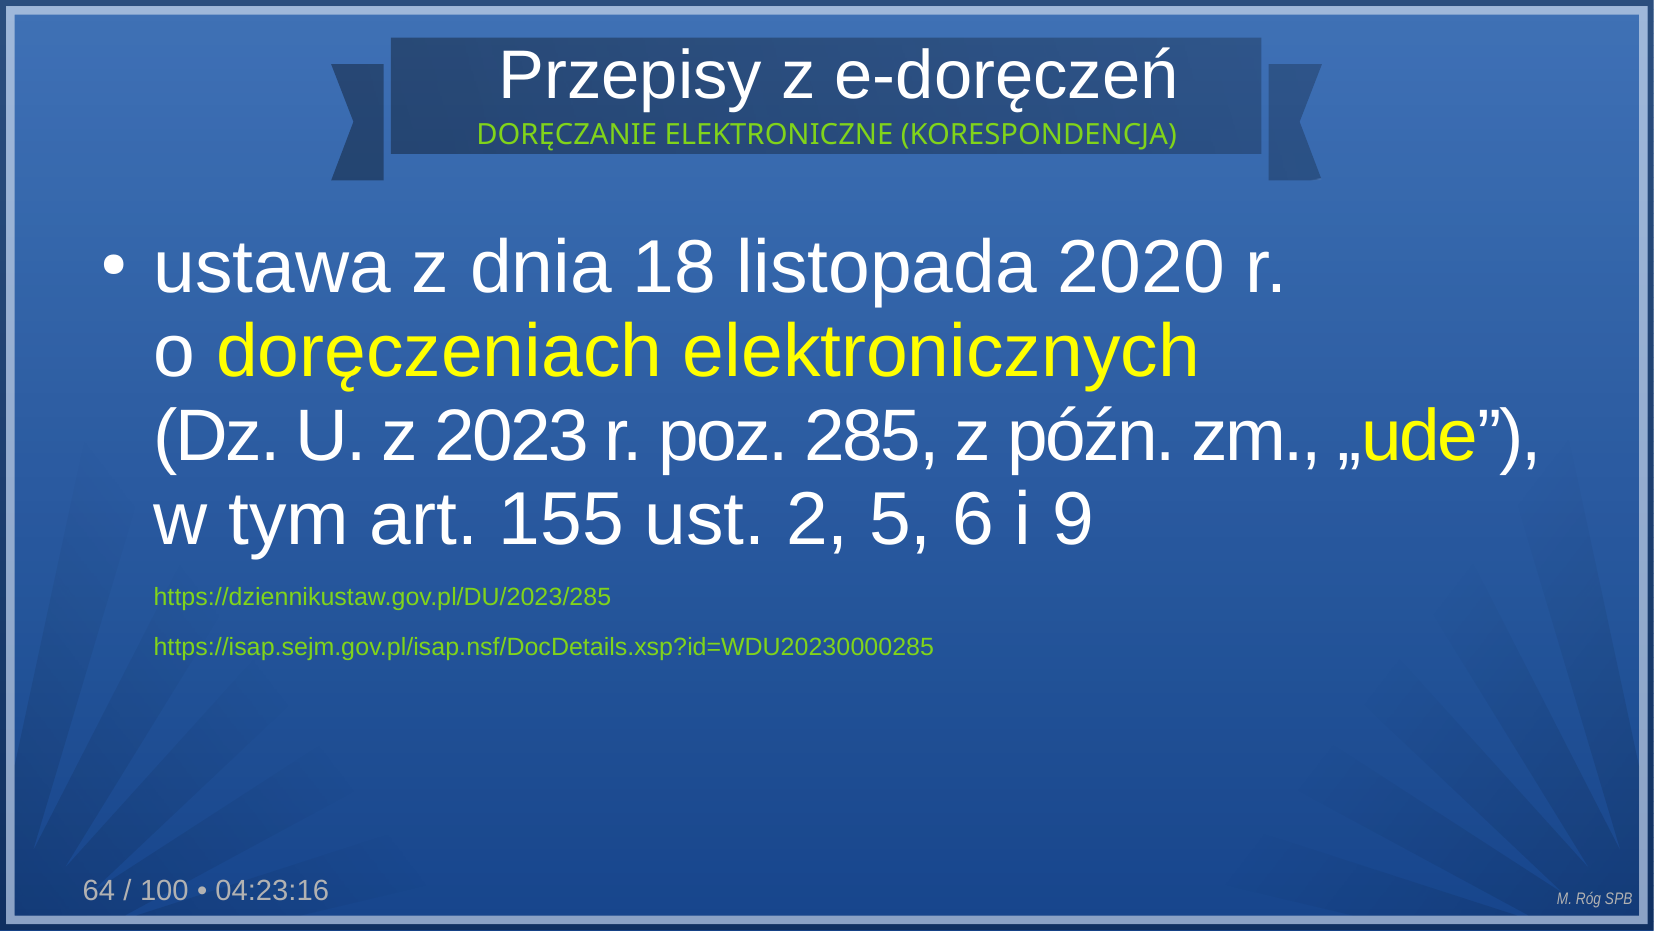

Przepisy z e-doręczeń
DORĘCZANIE ELEKTRONICZNE (KORESPONDENCJA)
# ustawa z dnia 18 listopada 2020 r. o doręczeniach elektronicznych (Dz. U. z 2023 r. poz. 285, z późn. zm., „ude”), w tym art. 155 ust. 2, 5, 6 i 9
https://dziennikustaw.gov.pl/DU/2023/285
https://isap.sejm.gov.pl/isap.nsf/DocDetails.xsp?id=WDU20230000285